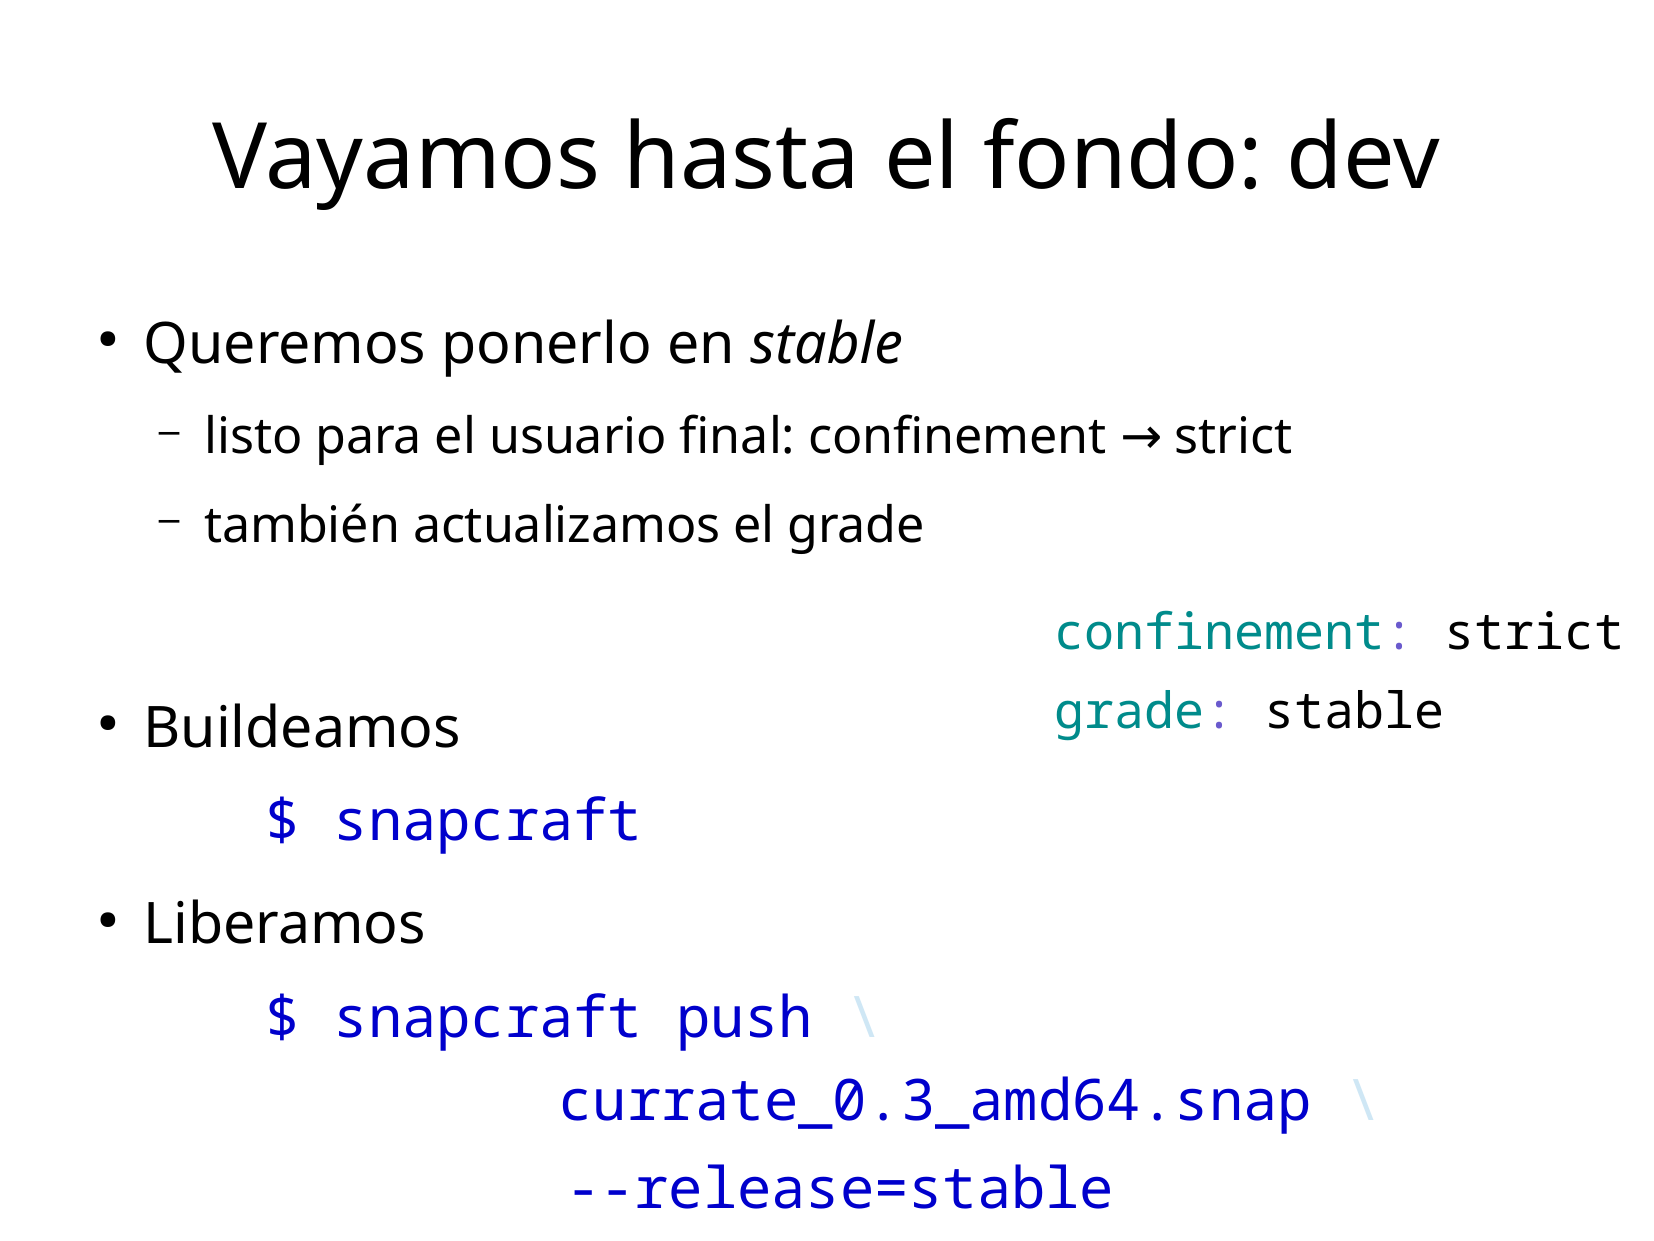

# Vayamos hasta el fondo: dev
Queremos ponerlo en stable
listo para el usuario final: confinement → strict
también actualizamos el grade
Buildeamos
$ snapcraft
Liberamos
$ snapcraft push \
 currate_0.3_amd64.snap \
 --release=stable
confinement: strict
grade: stable